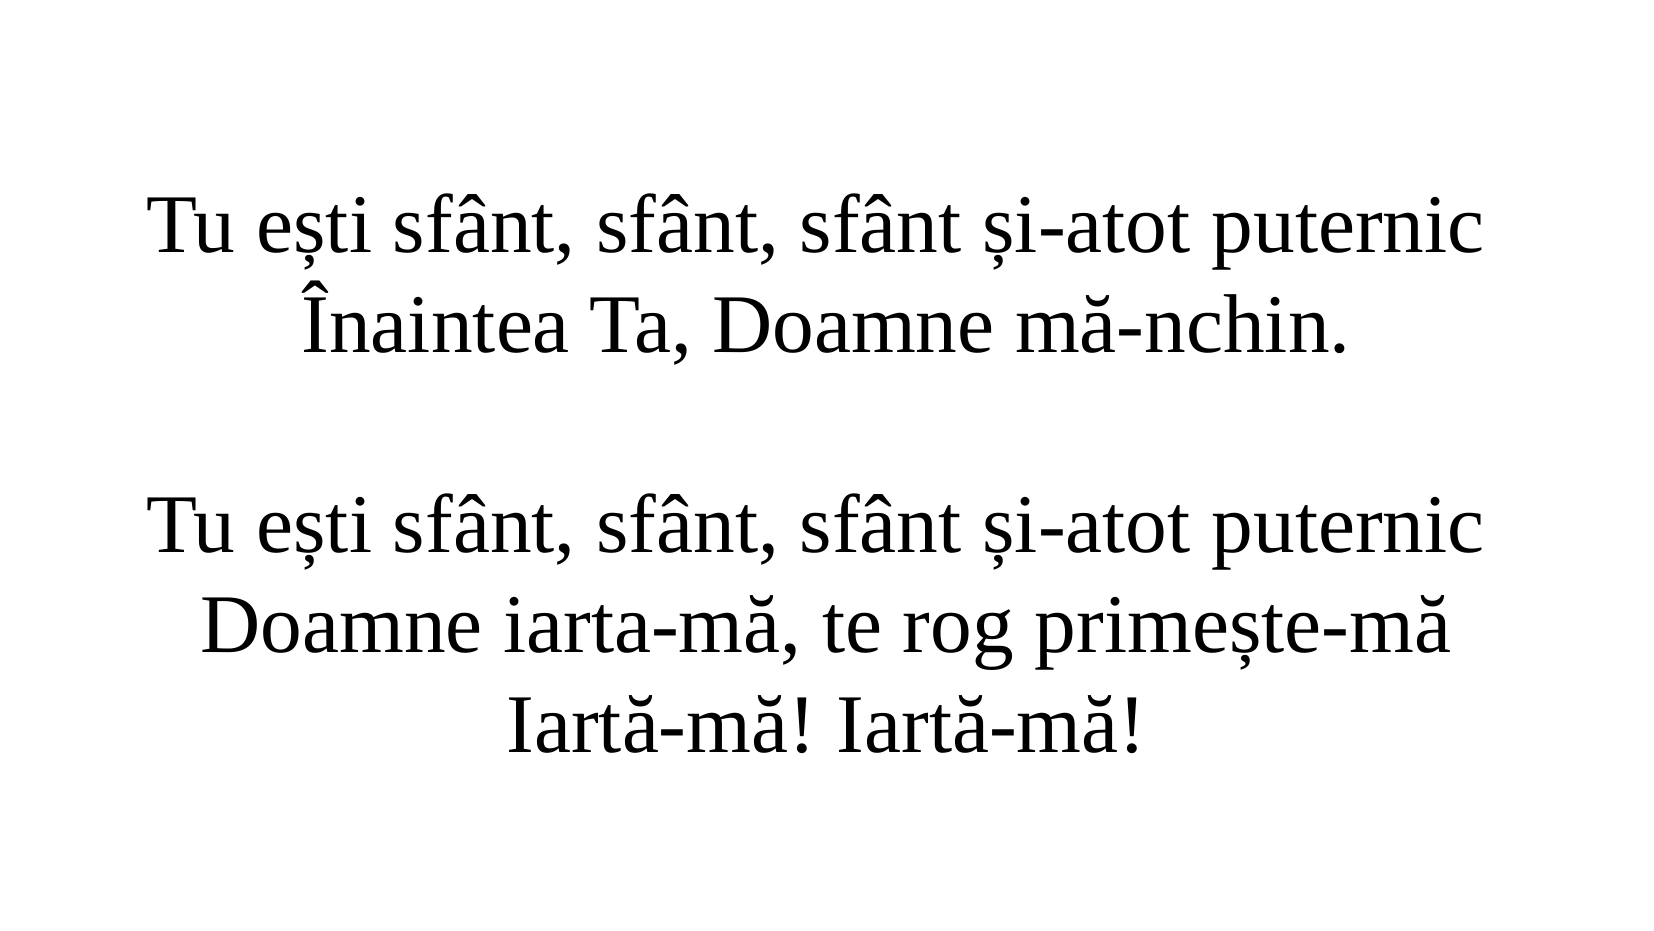

# Tu ești sfânt, sfânt, sfânt și-atot puternic
Înaintea Ta, Doamne mă-nchin.
Tu ești sfânt, sfânt, sfânt și-atot puternic
Doamne iarta-mă, te rog primește-mă
Iartă-mă! Iartă-mă!